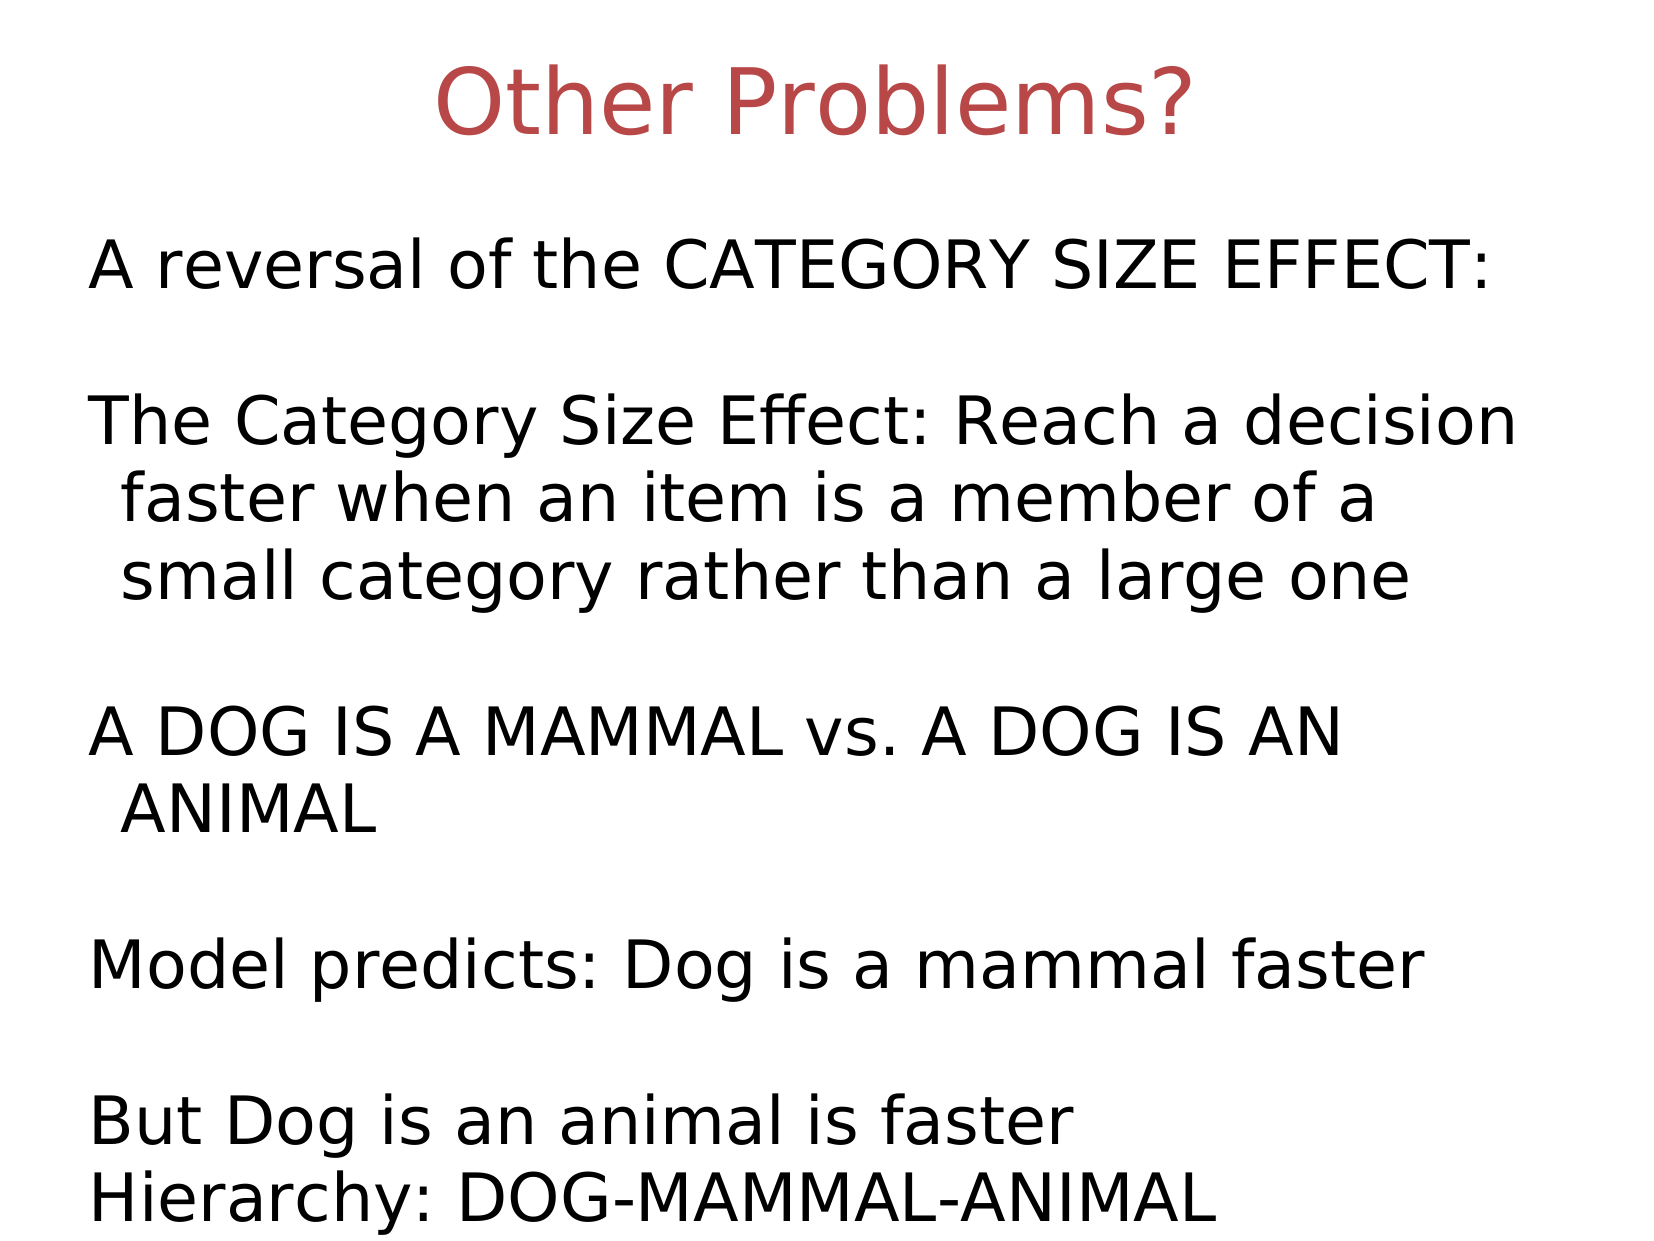

# Other Problems?
A reversal of the CATEGORY SIZE EFFECT:
The Category Size Effect: Reach a decision faster when an item is a member of a small category rather than a large one
A DOG IS A MAMMAL vs. A DOG IS AN ANIMAL
Model predicts: Dog is a mammal faster
But Dog is an animal is faster
Hierarchy: DOG-MAMMAL-ANIMAL